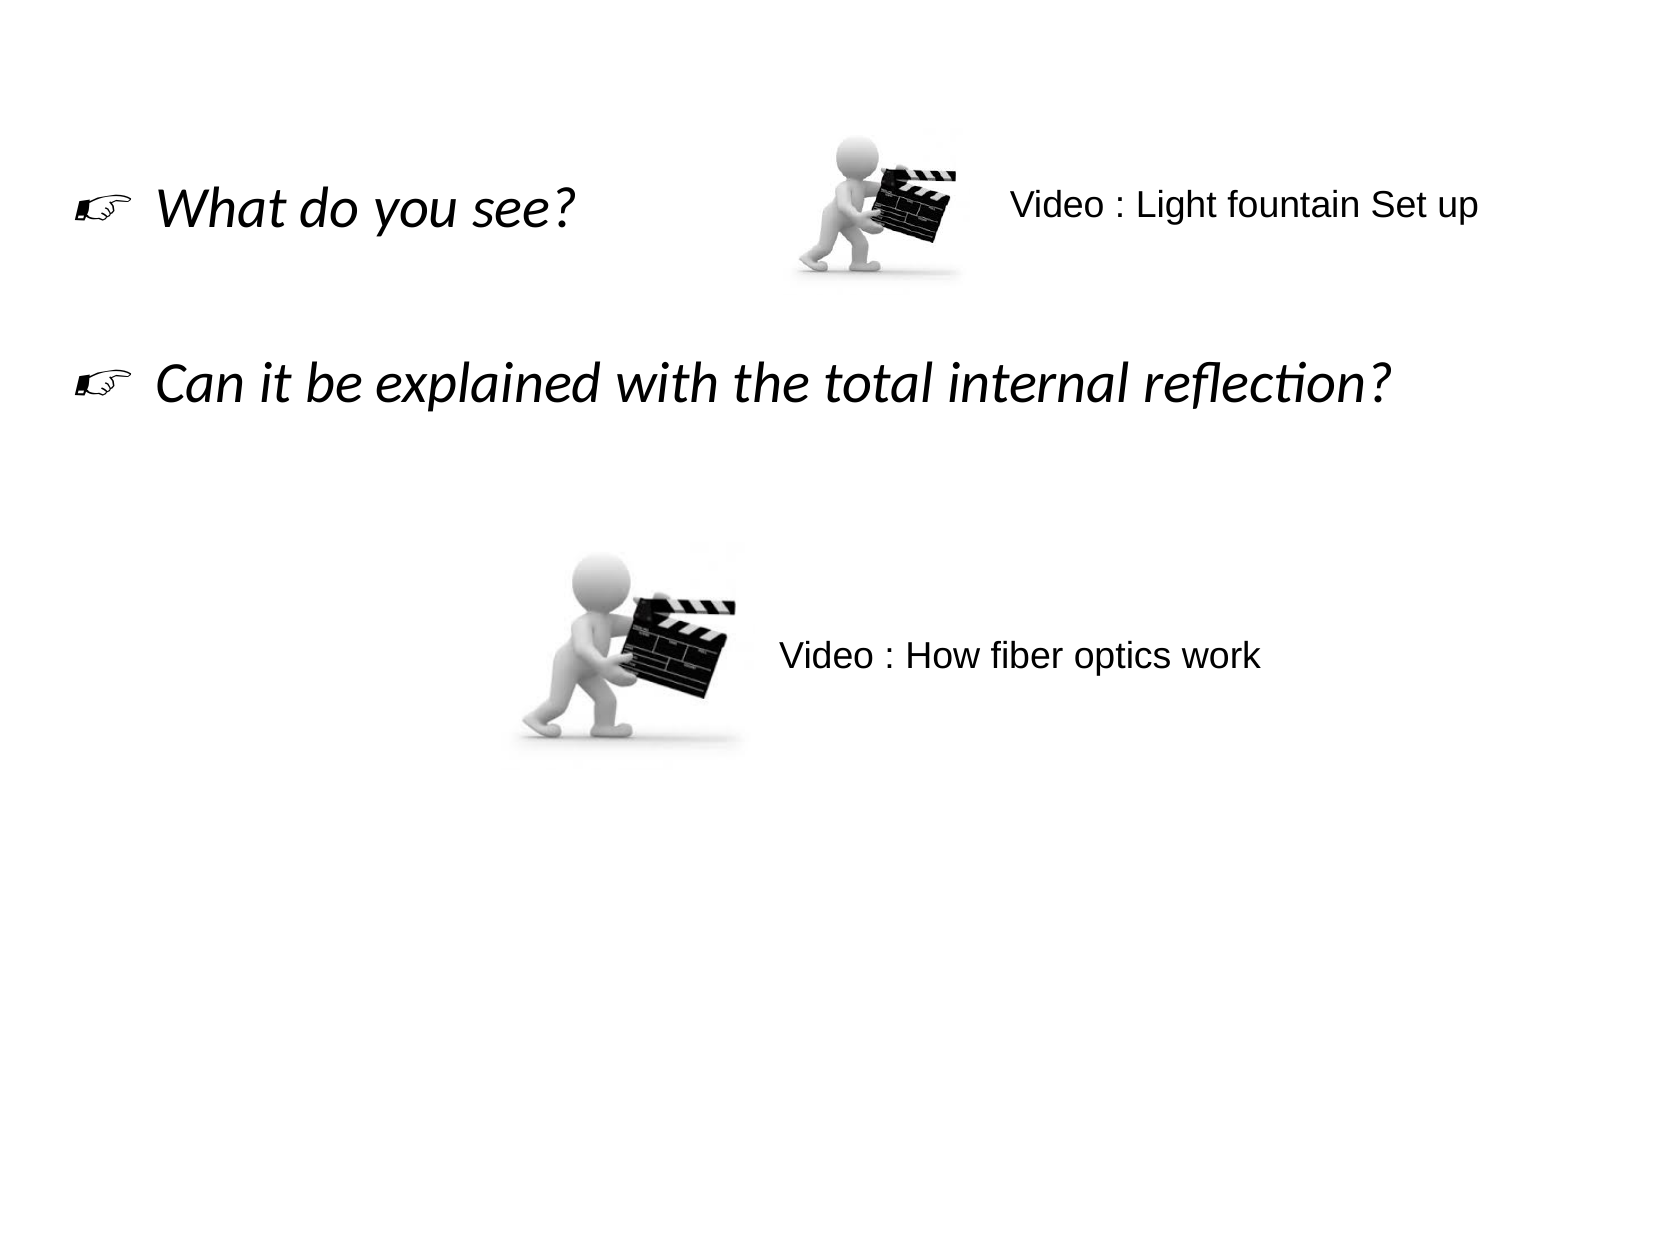

 What do you see?
 Can it be explained with the total internal reflection?
Video : Light fountain Set up
Video : How fiber optics work